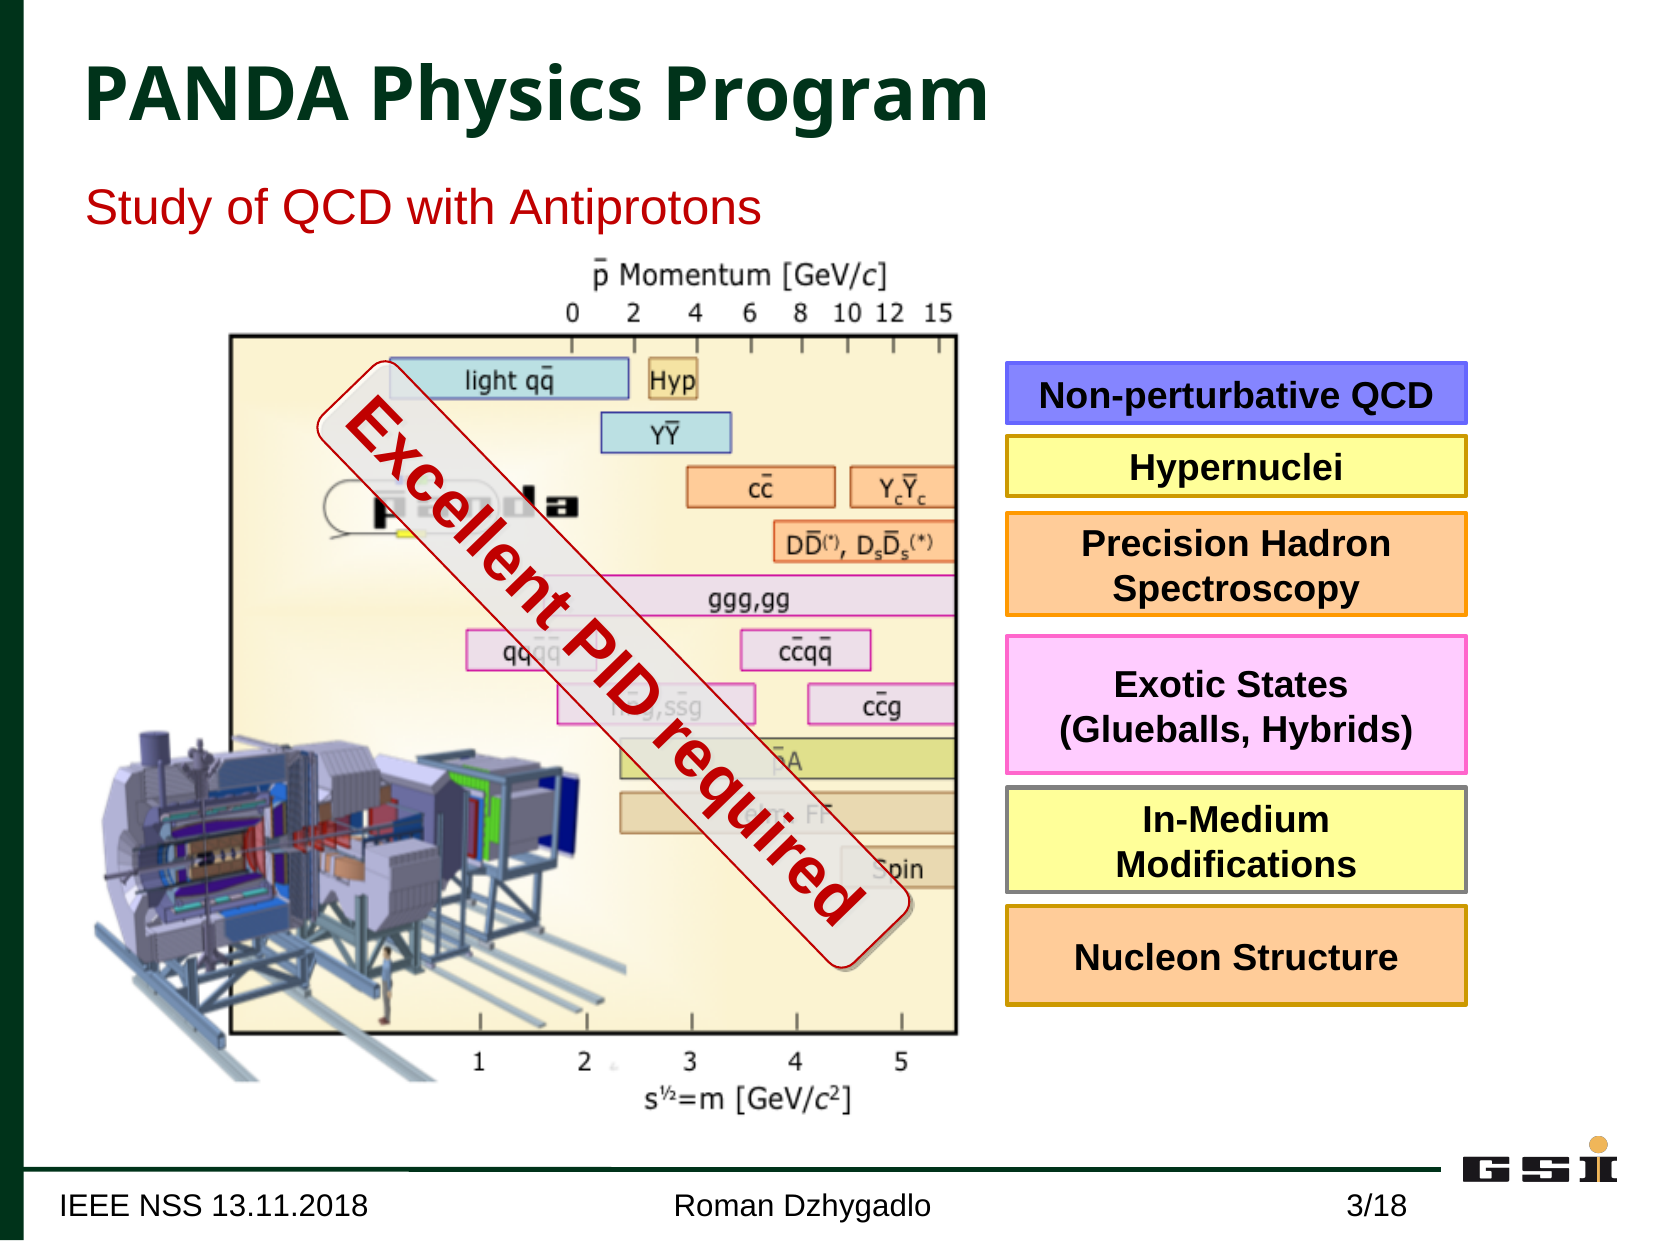

# PANDA Physics Program
Study of QCD with Antiprotons
Non-perturbative QCD
Hypernuclei
Precision Hadron Spectroscopy
Excellent PID required
Exotic States
(Glueballs, Hybrids)
In-Medium Modifications
Nucleon Structure
IEEE NSS 13.11.2018 Roman Dzhygadlo
3